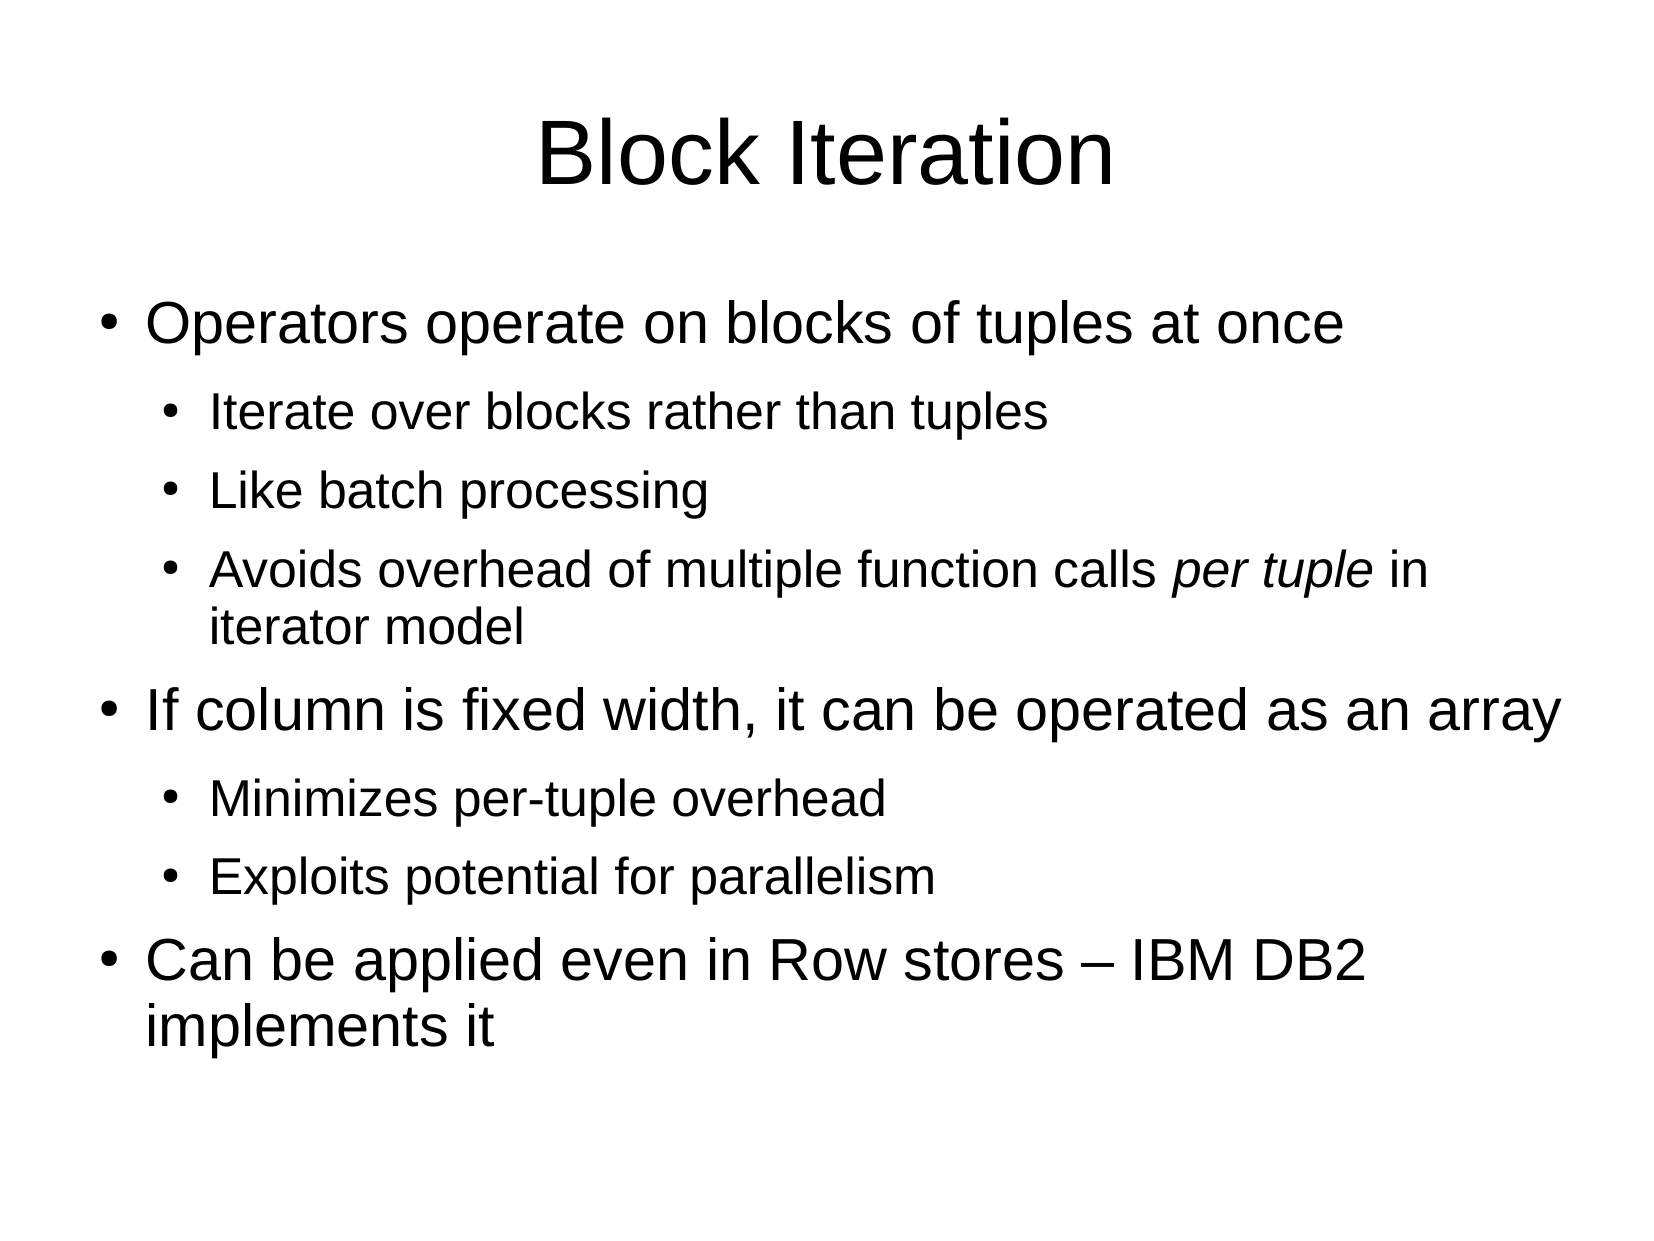

# Block Iteration
Operators operate on blocks of tuples at once
Iterate over blocks rather than tuples
Like batch processing
Avoids overhead of multiple function calls per tuple in iterator model
If column is fixed width, it can be operated as an array
Minimizes per-tuple overhead
Exploits potential for parallelism
Can be applied even in Row stores – IBM DB2 implements it